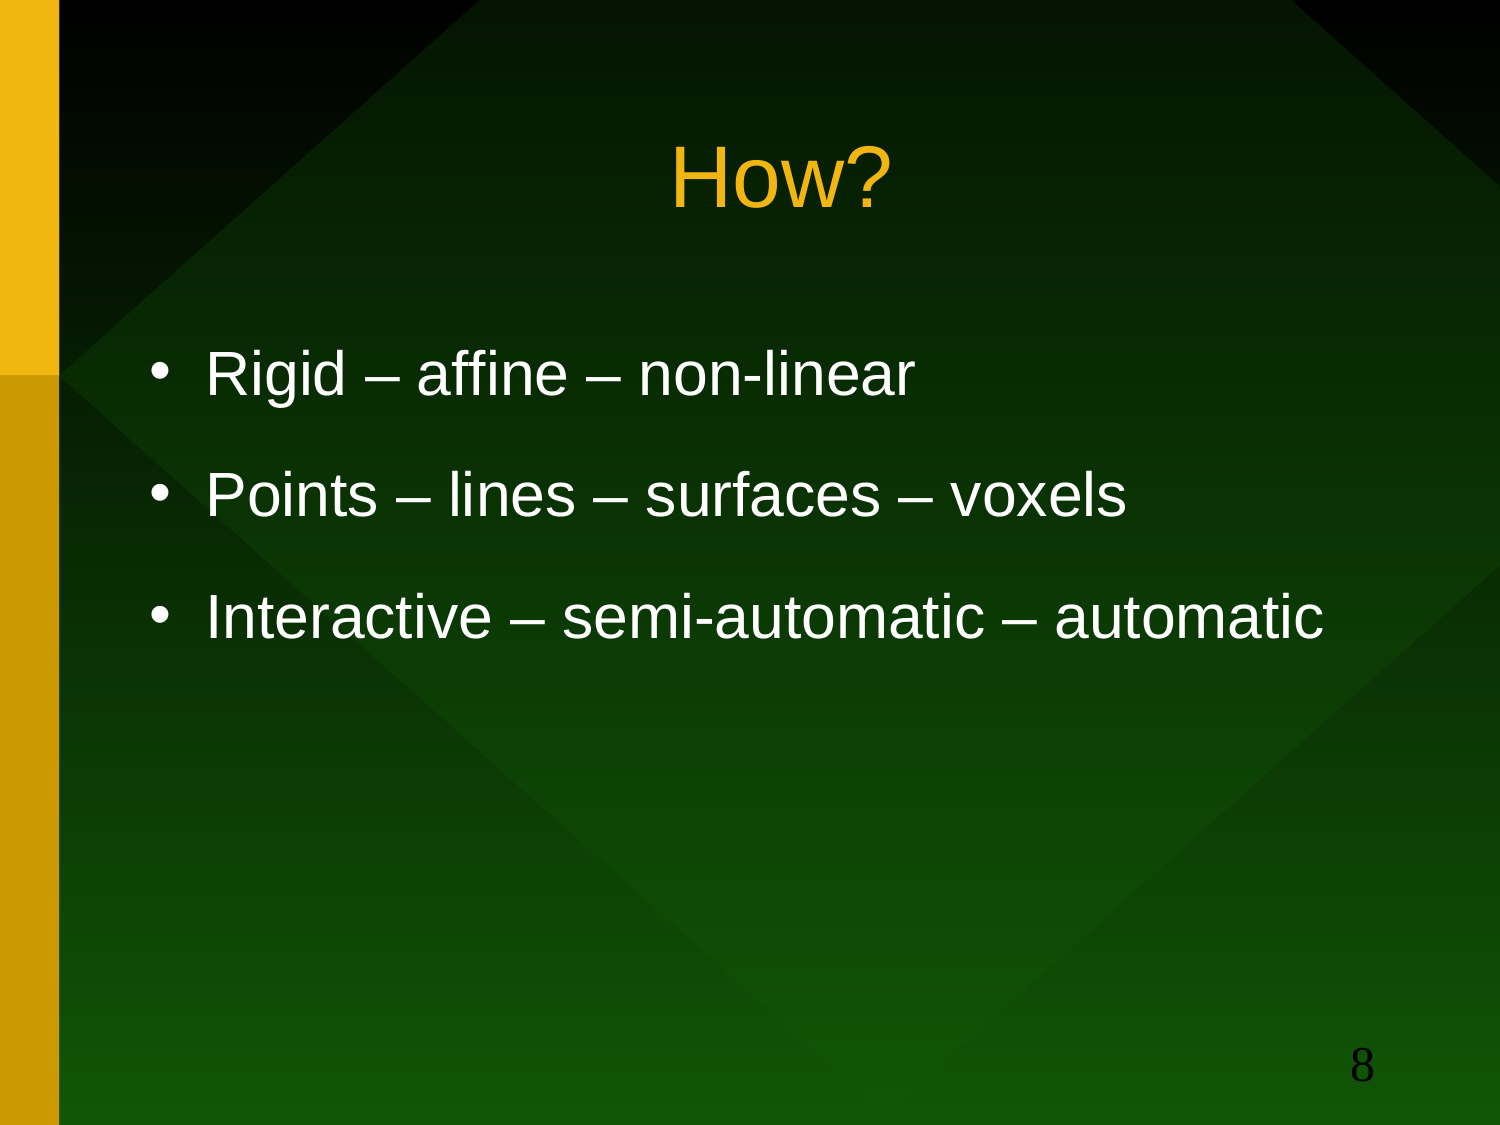

# How?
Rigid – affine – non-linear
Points – lines – surfaces – voxels
Interactive – semi-automatic – automatic
8